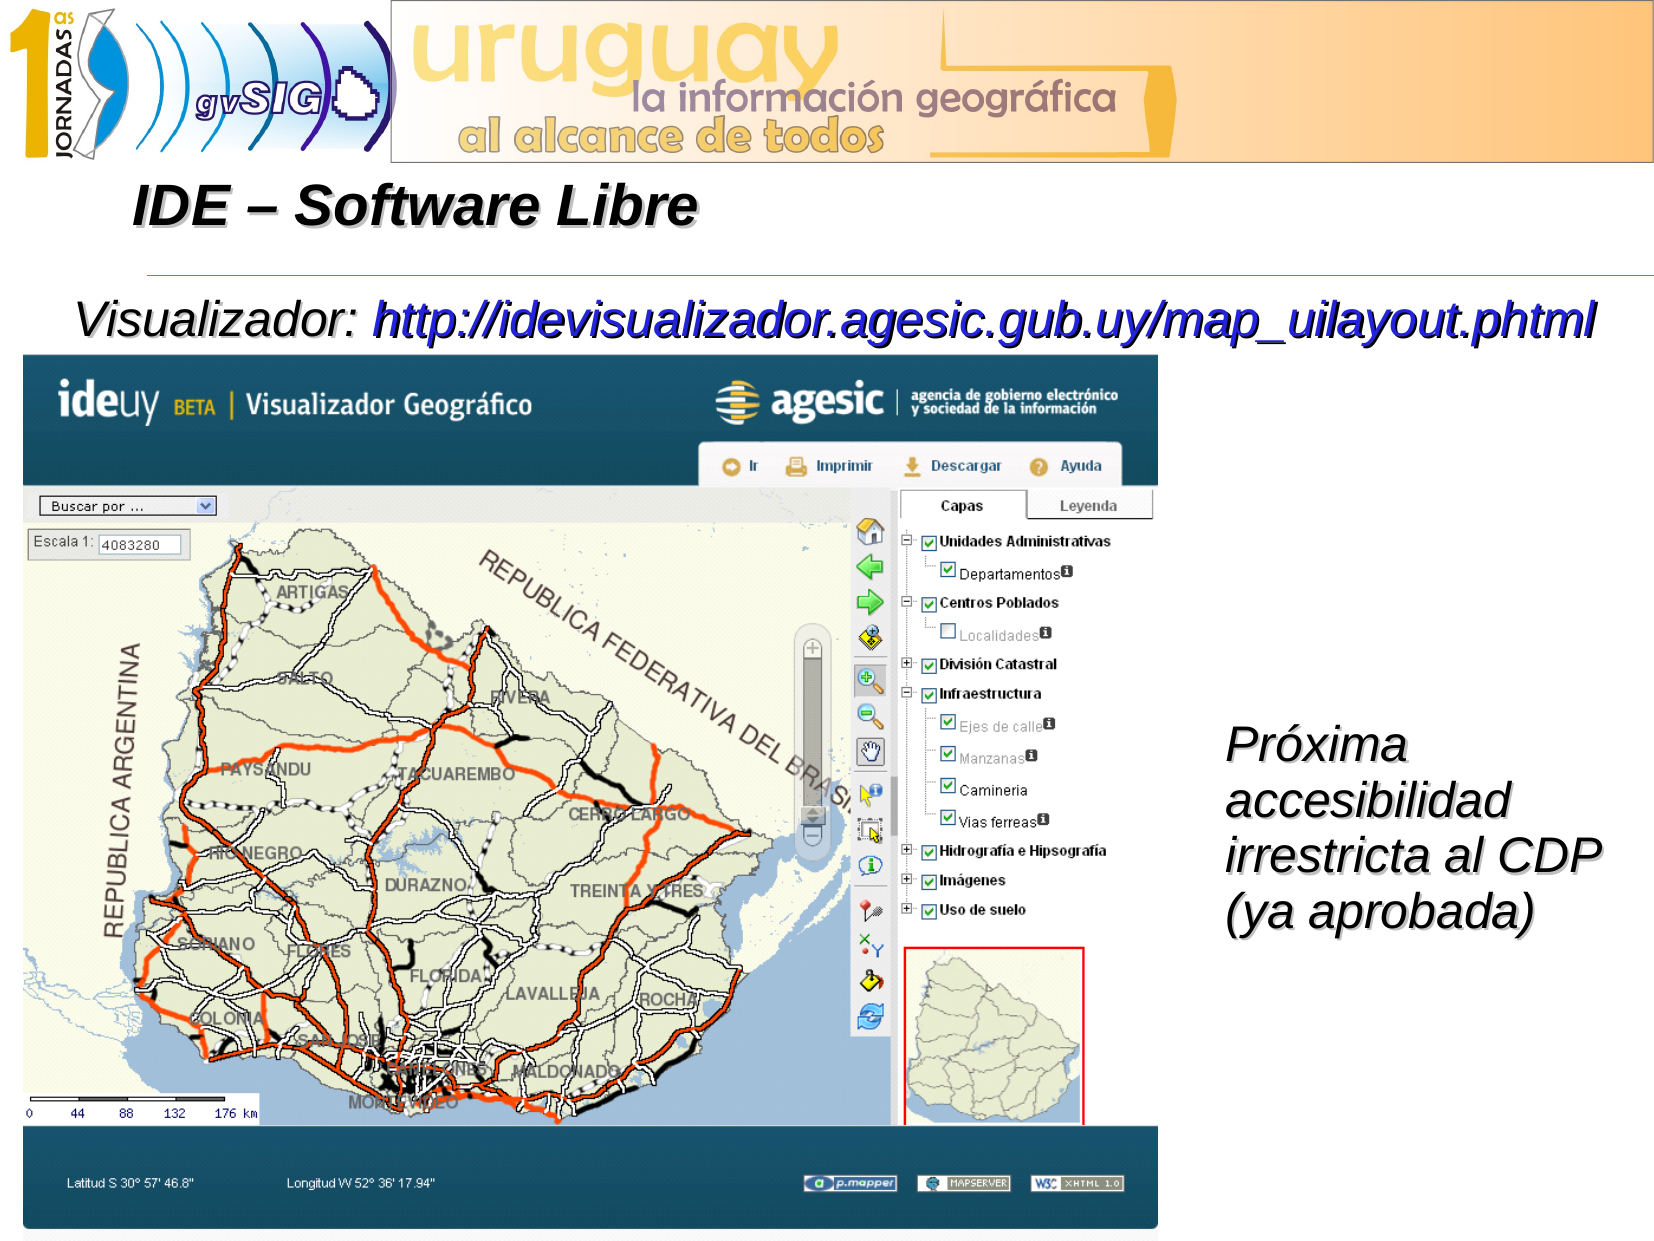

IDE – Software Libre
Visualizador: http://idevisualizador.agesic.gub.uy/map_uilayout.phtml
Próxima accesibilidad irrestricta al CDP (ya aprobada)